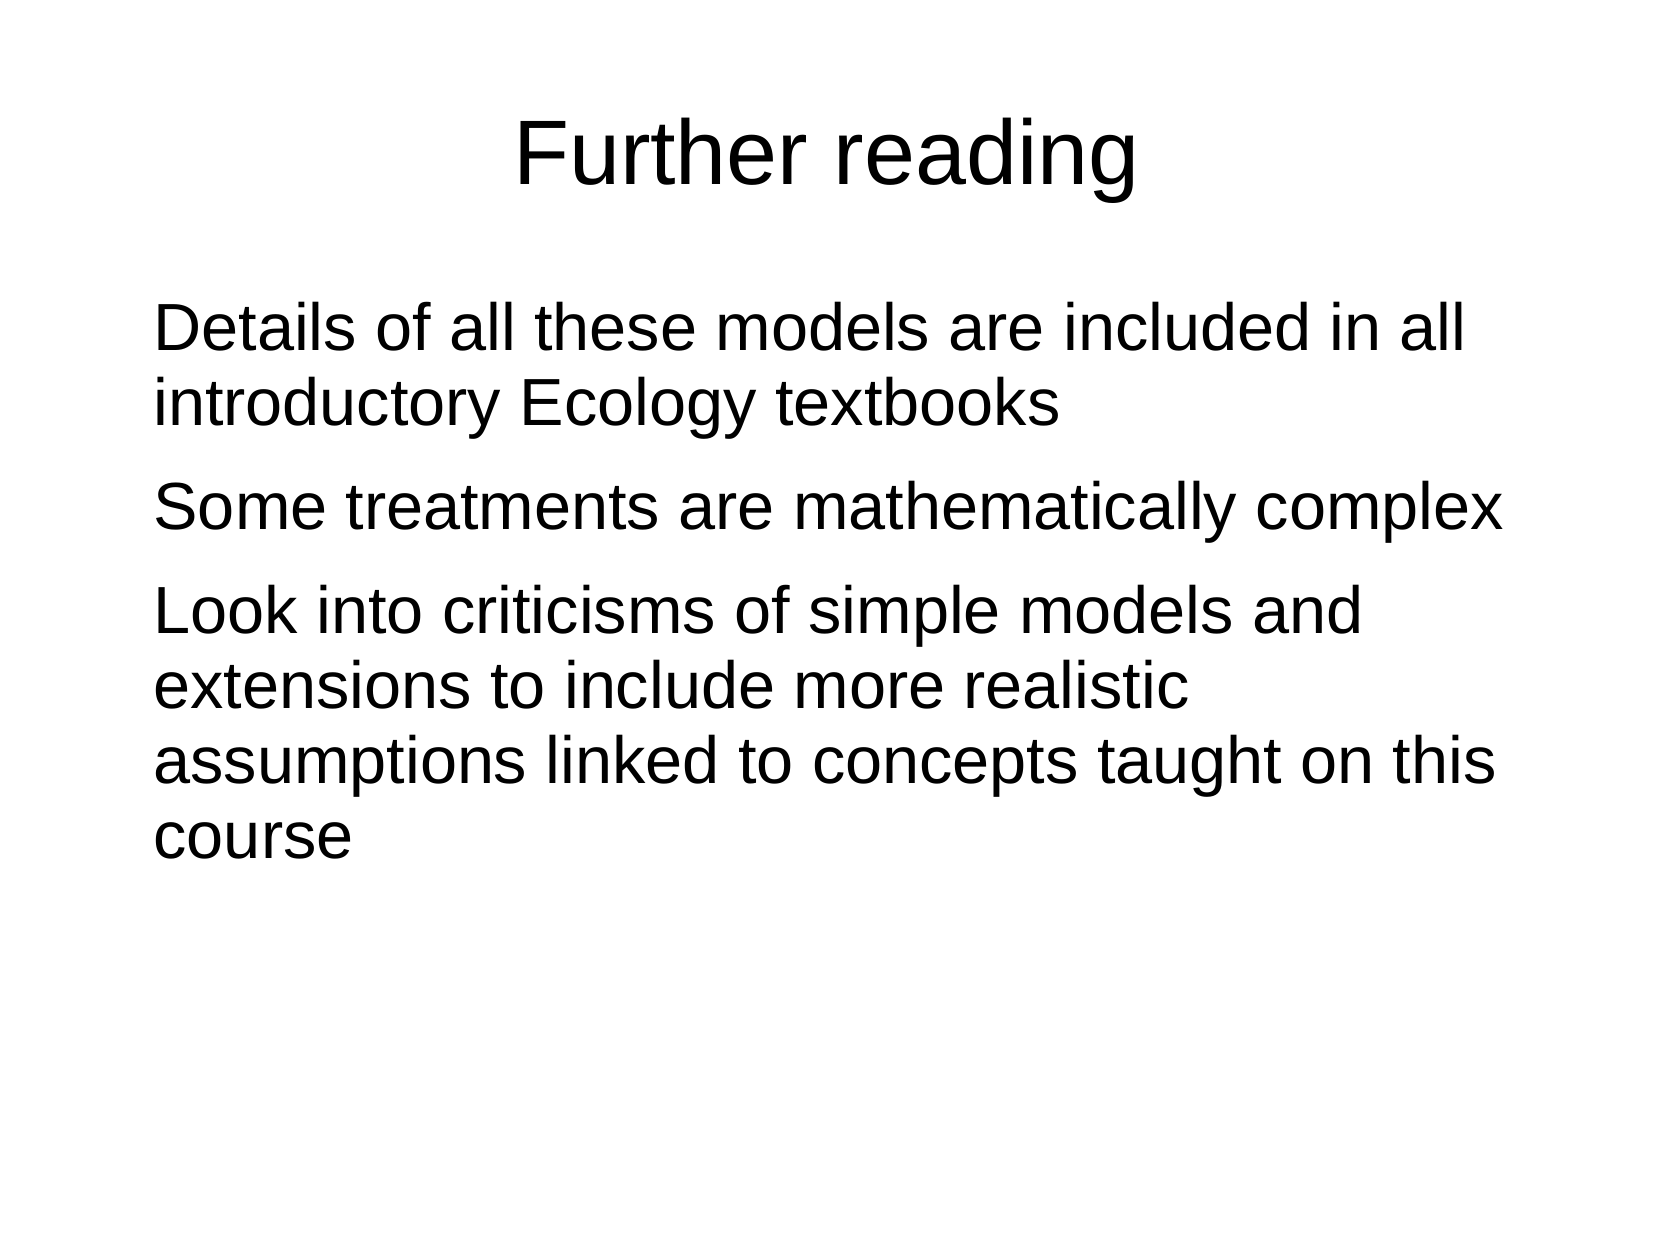

# Further reading
Details of all these models are included in all introductory Ecology textbooks
Some treatments are mathematically complex
Look into criticisms of simple models and extensions to include more realistic assumptions linked to concepts taught on this course